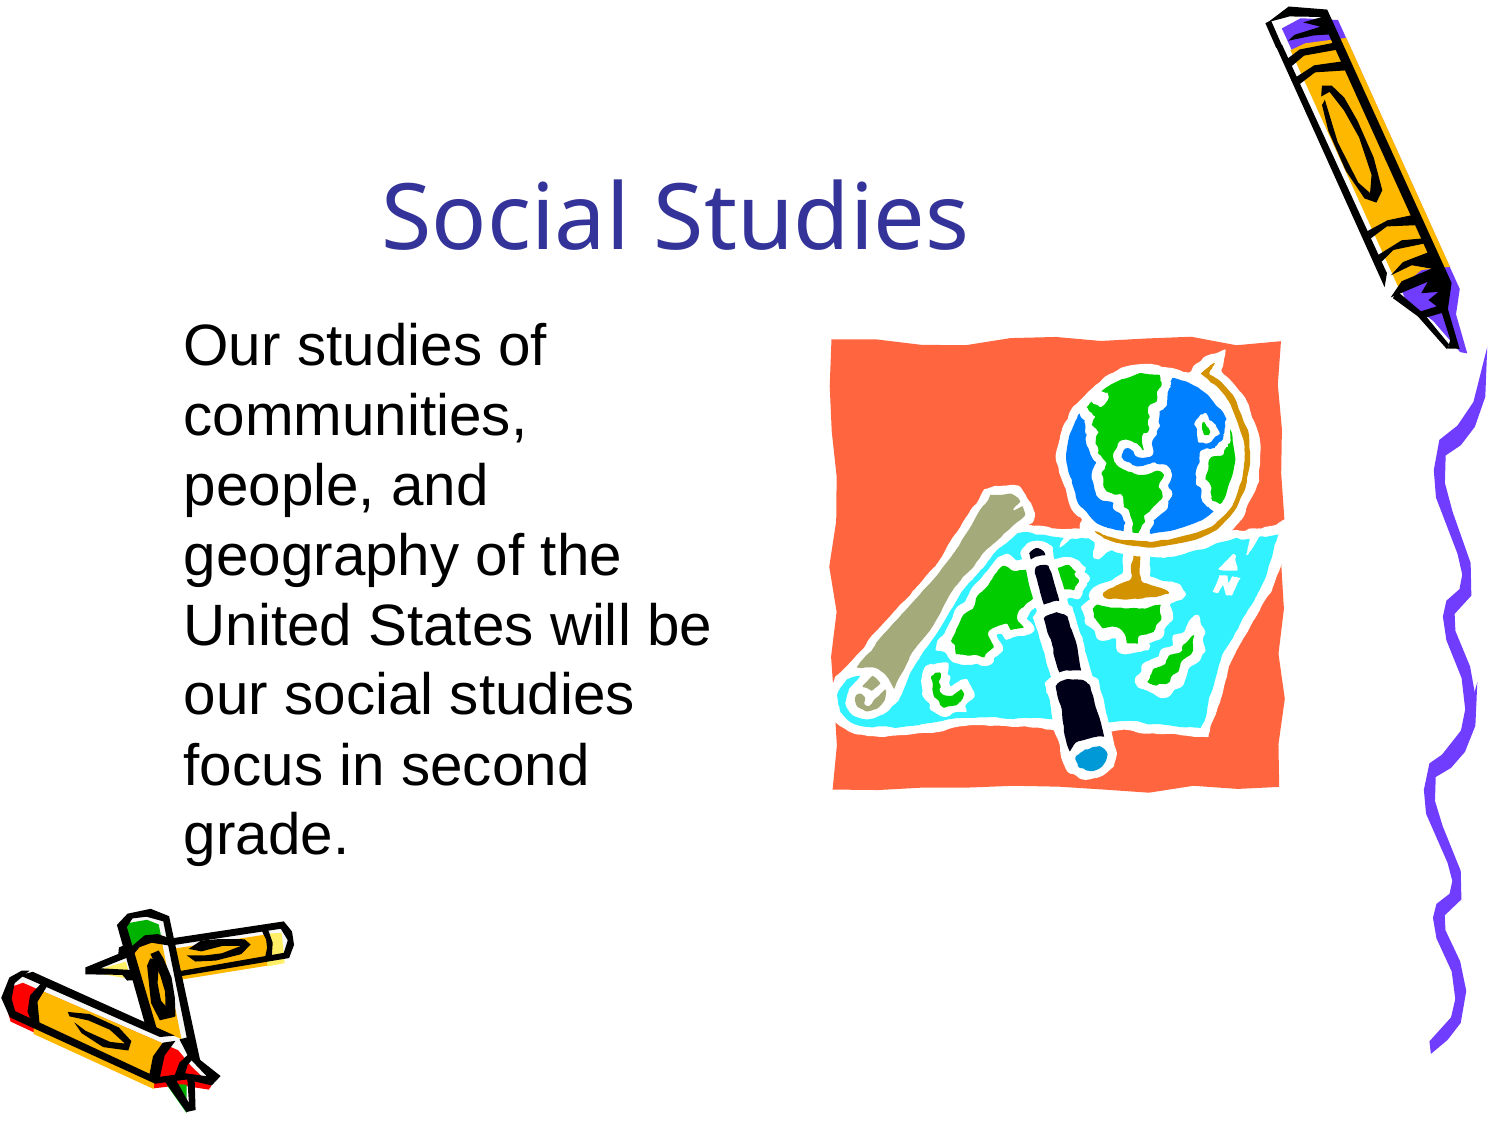

# Social Studies
	Our studies of communities, people, and geography of the United States will be our social studies focus in second grade.